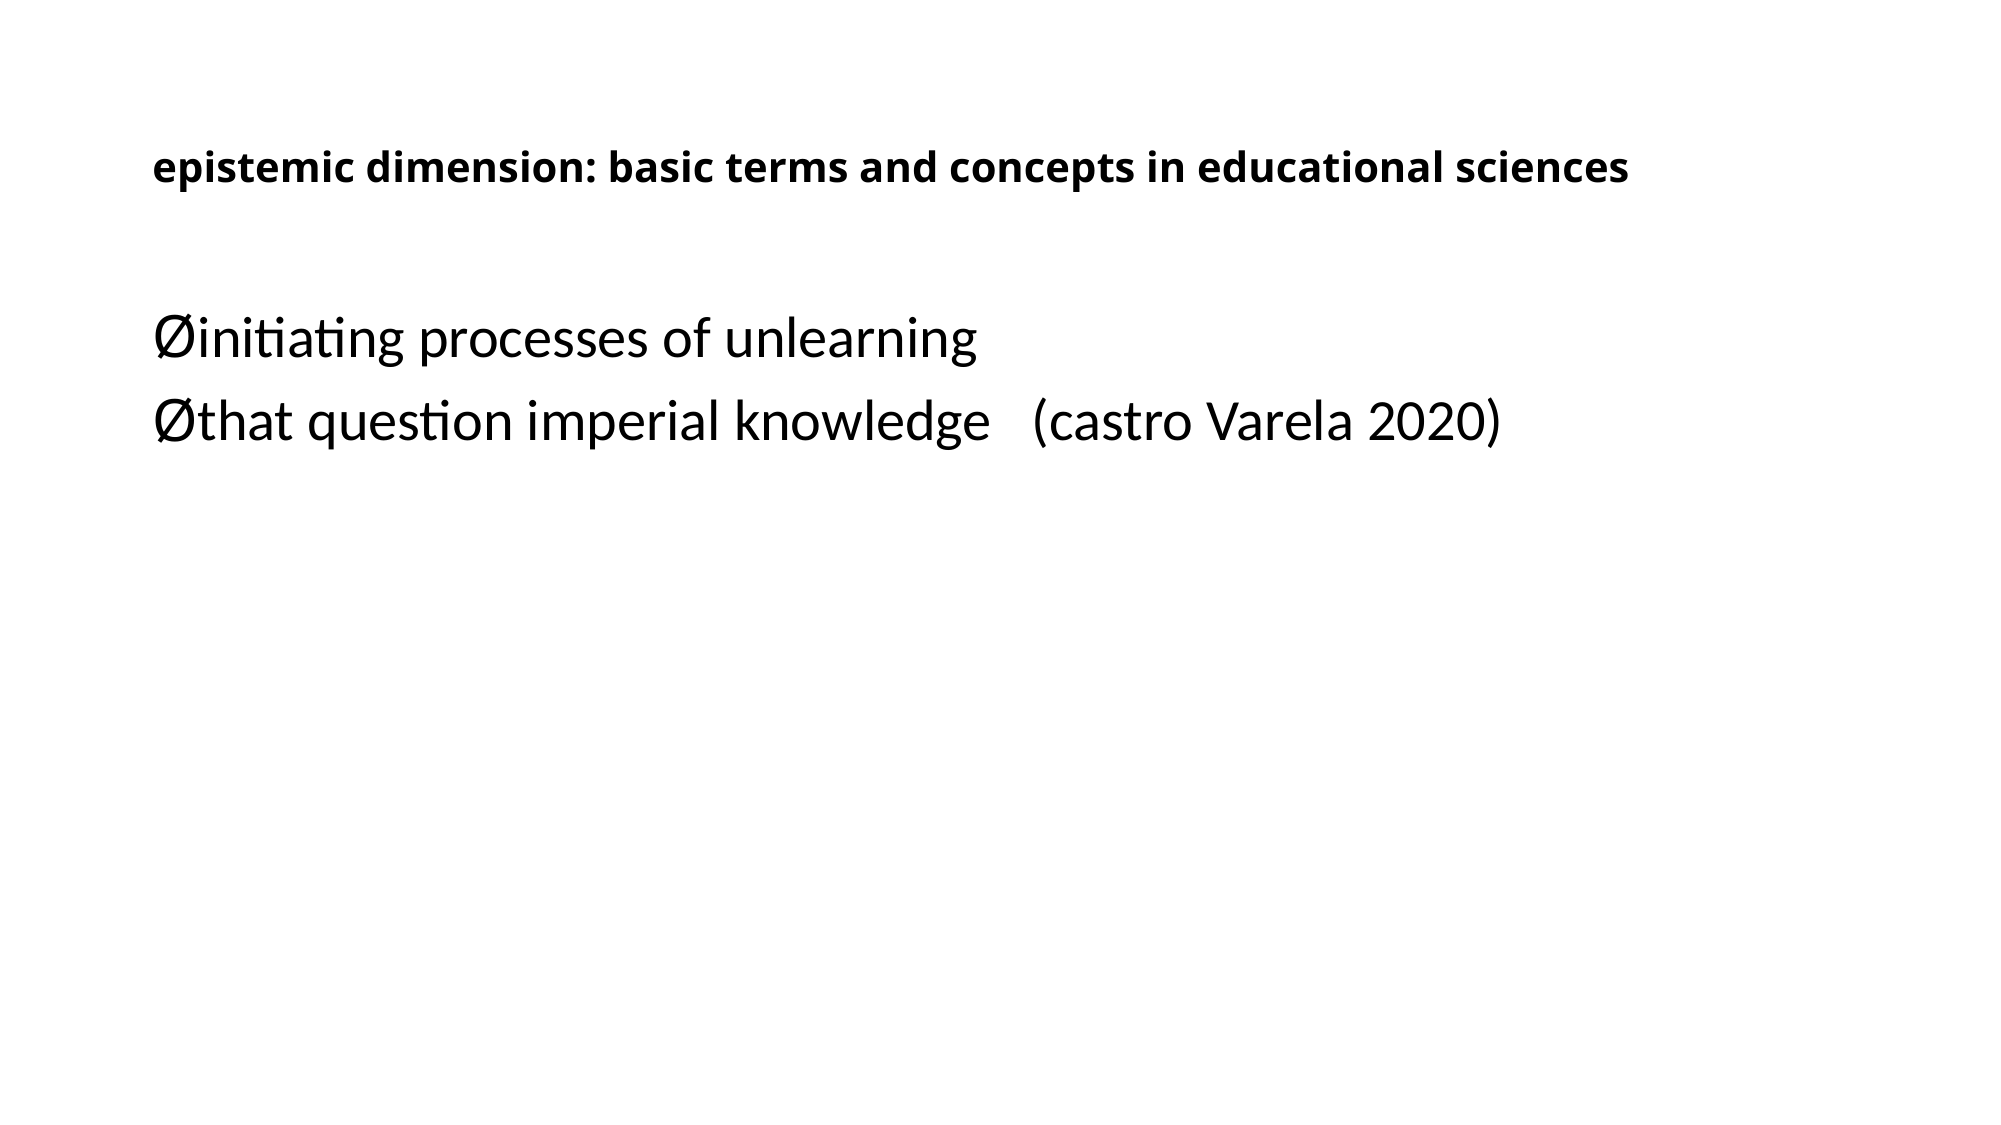

# epistemic dimension: basic terms and concepts in educational sciences
initiating processes of unlearning
that question imperial knowledge (castro Varela 2020)